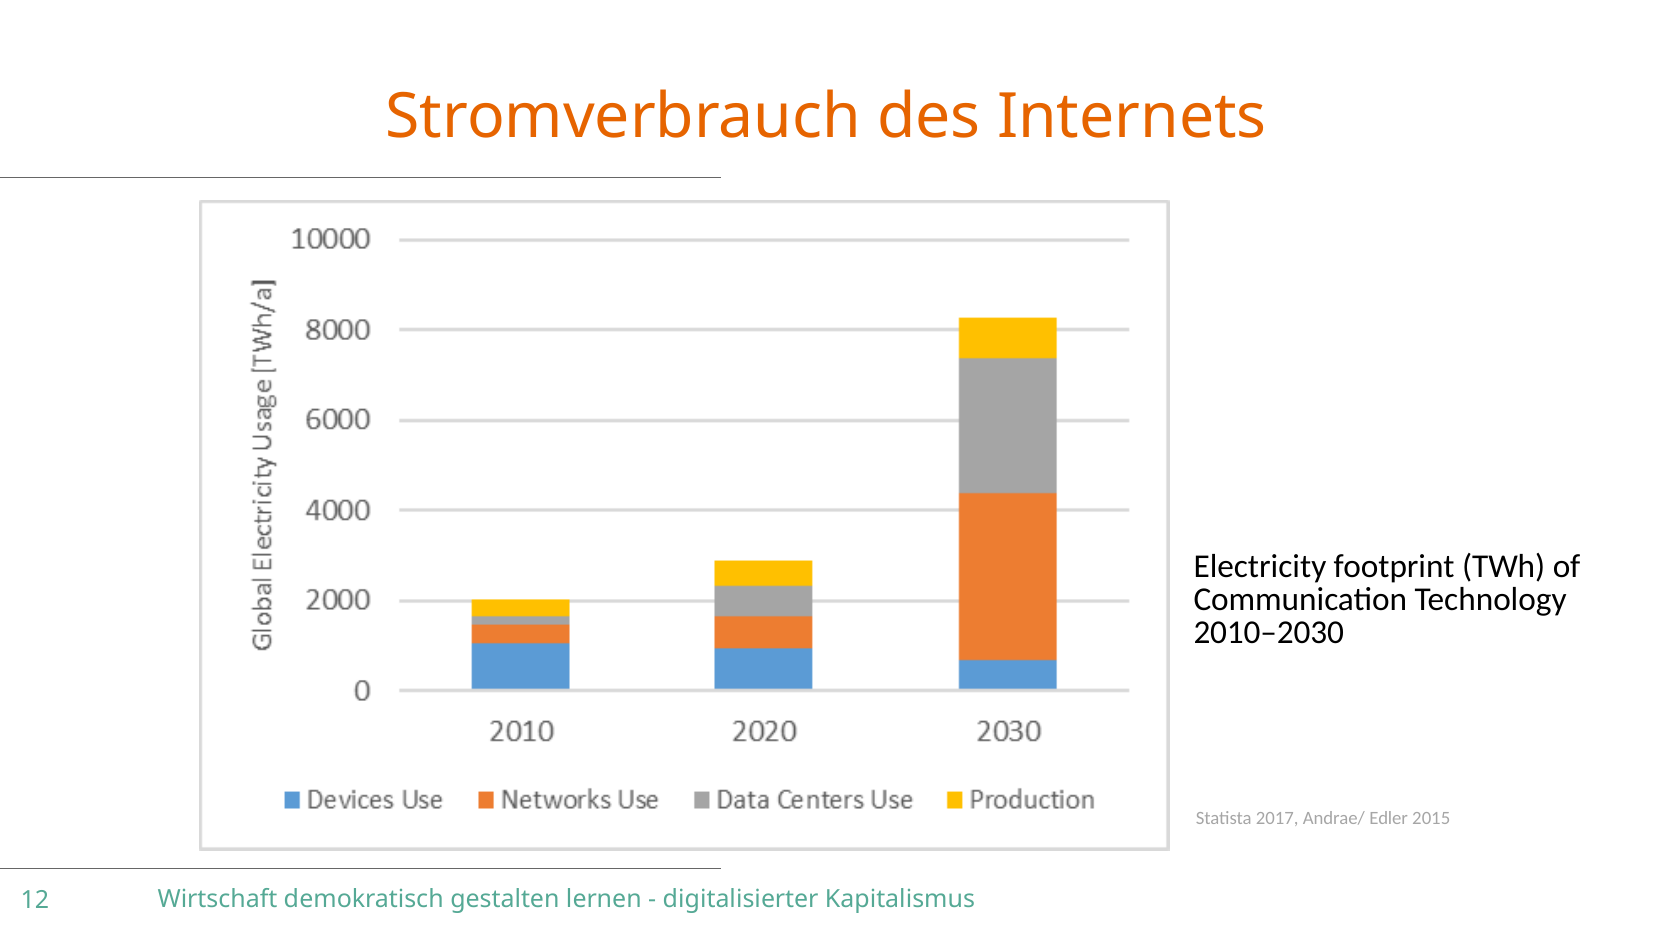

# Stromverbrauch des Internets
Electricity footprint (TWh) of Communication Technology 2010–2030
Statista 2017, Andrae/ Edler 2015